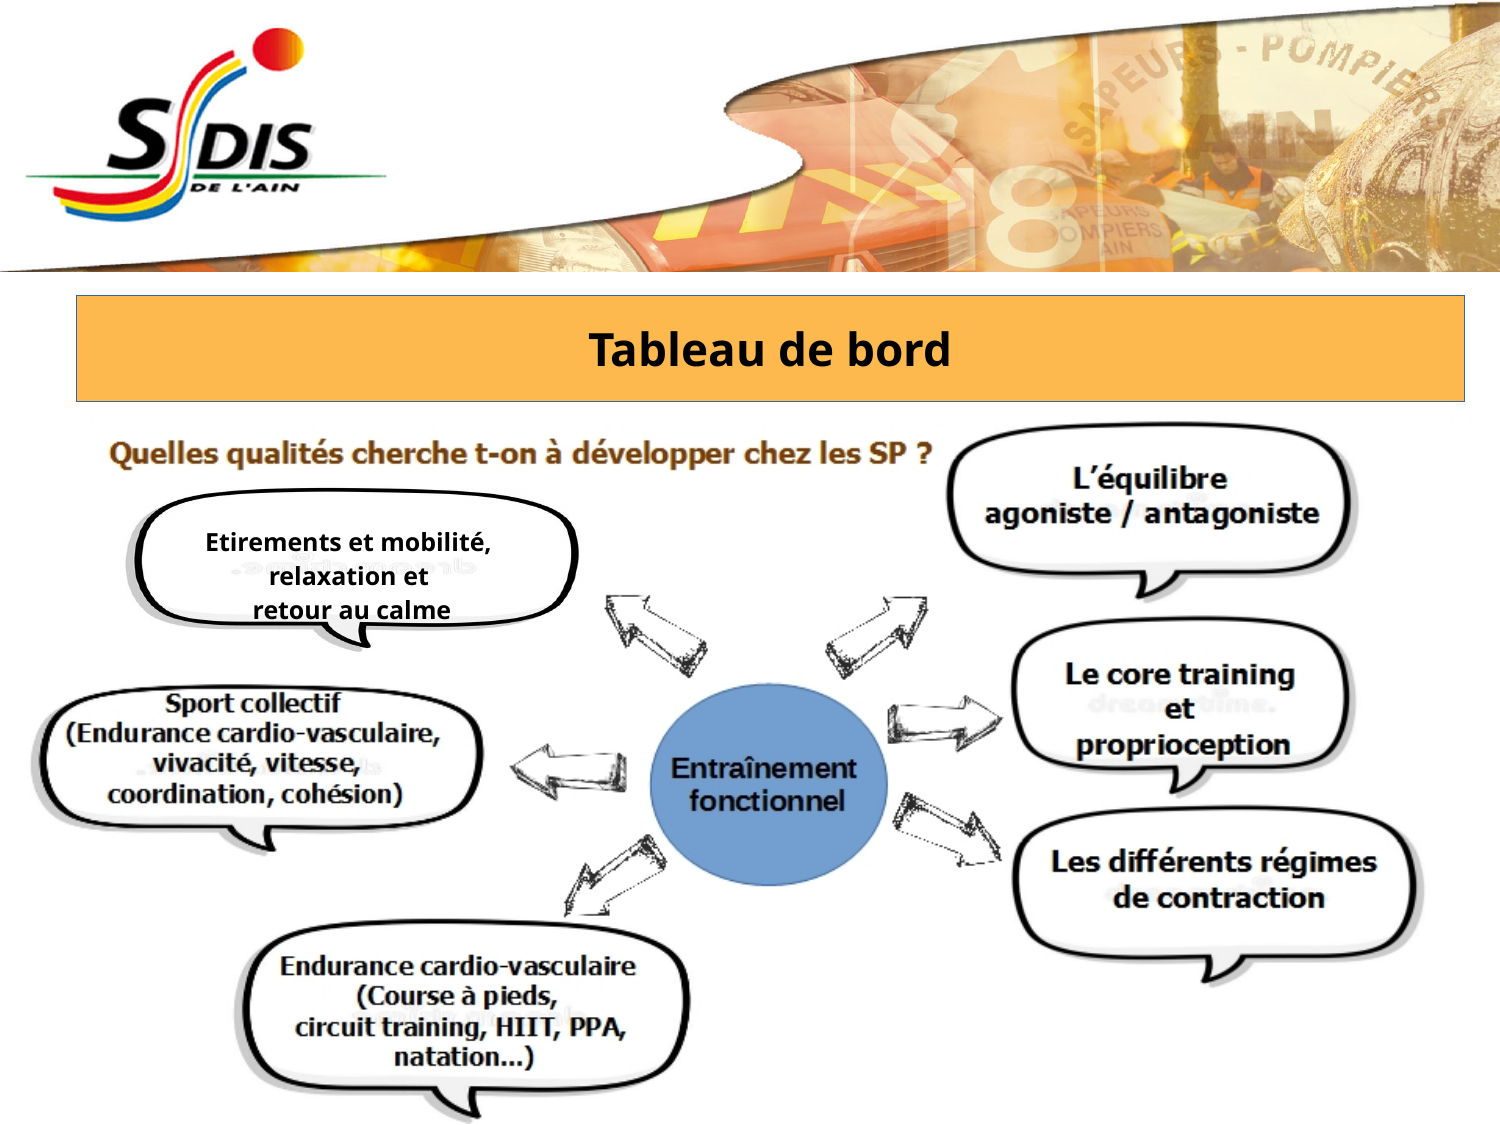

Tableau de bord
Etirements et mobilité,
relaxation et
retour au calme